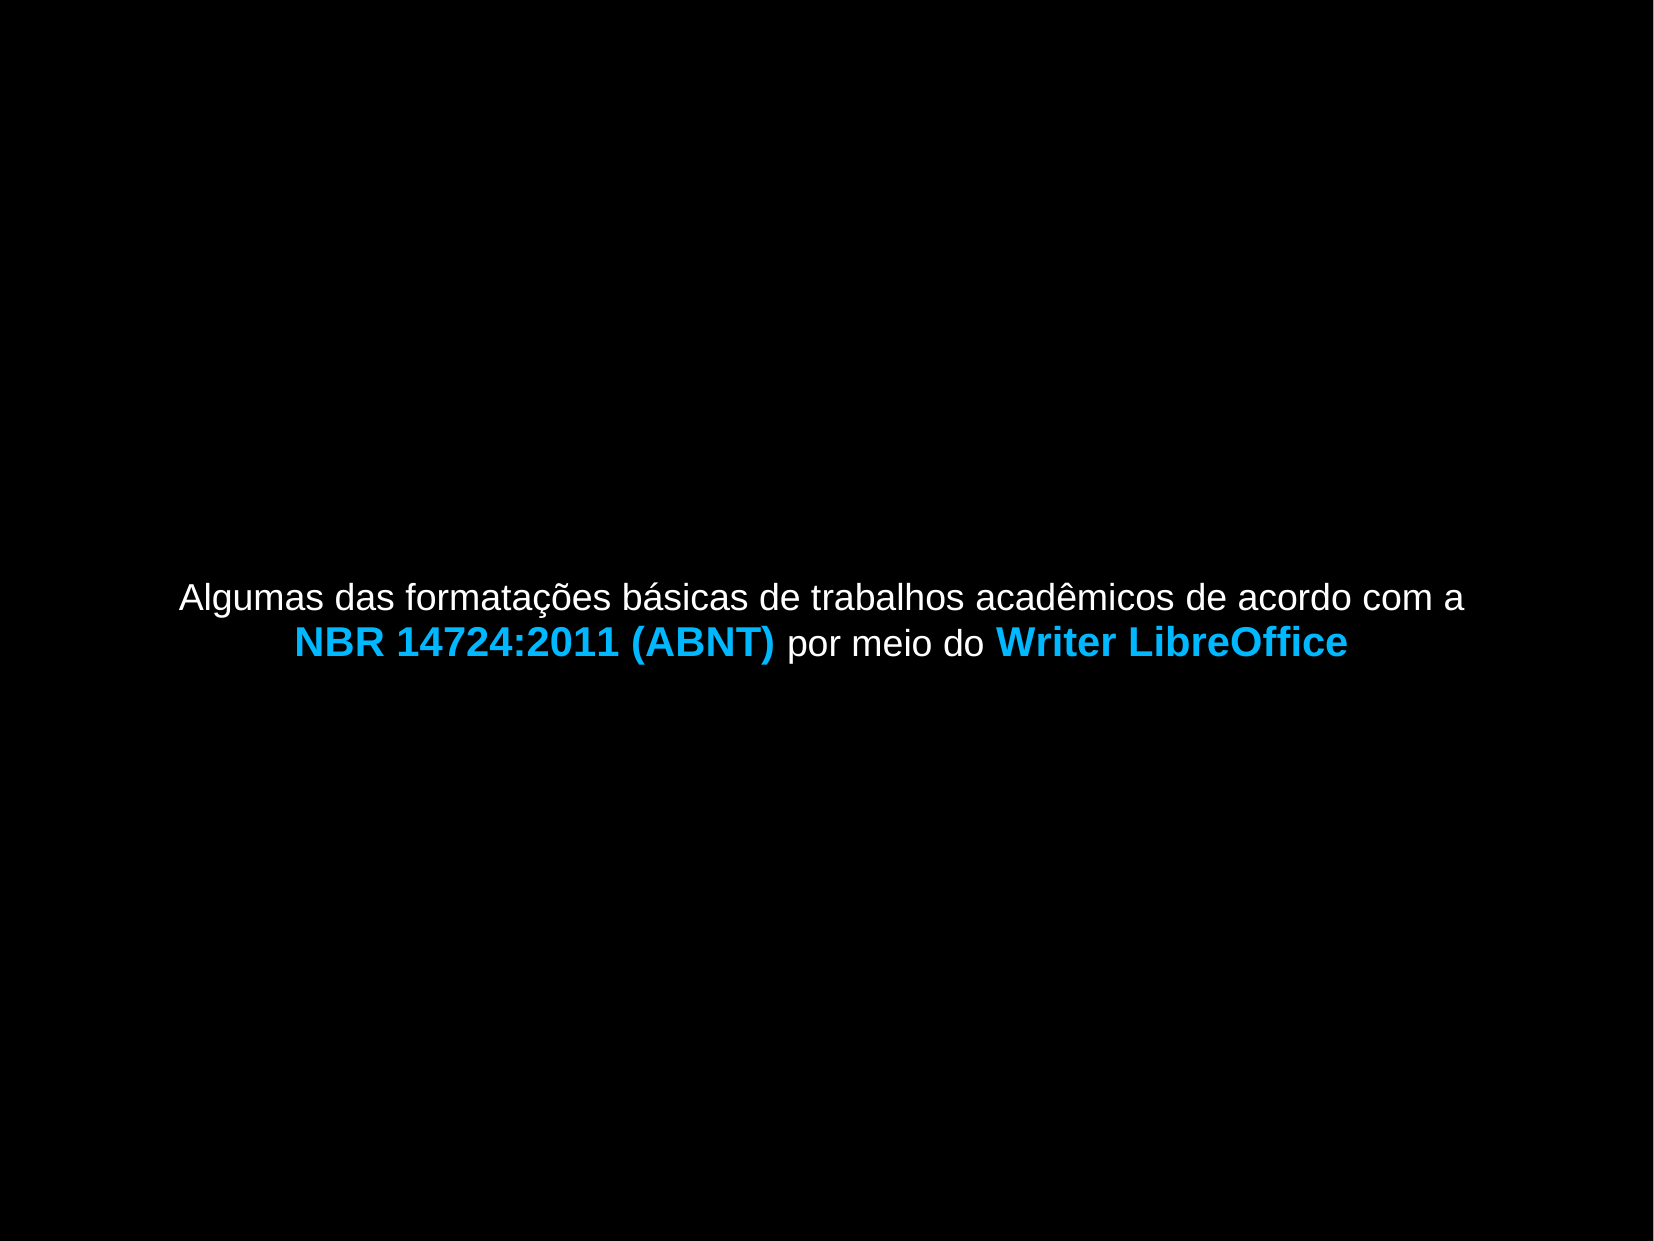

# Algumas das formatações básicas de trabalhos acadêmicos de acordo com a
NBR 14724:2011 (ABNT) por meio do Writer LibreOffice